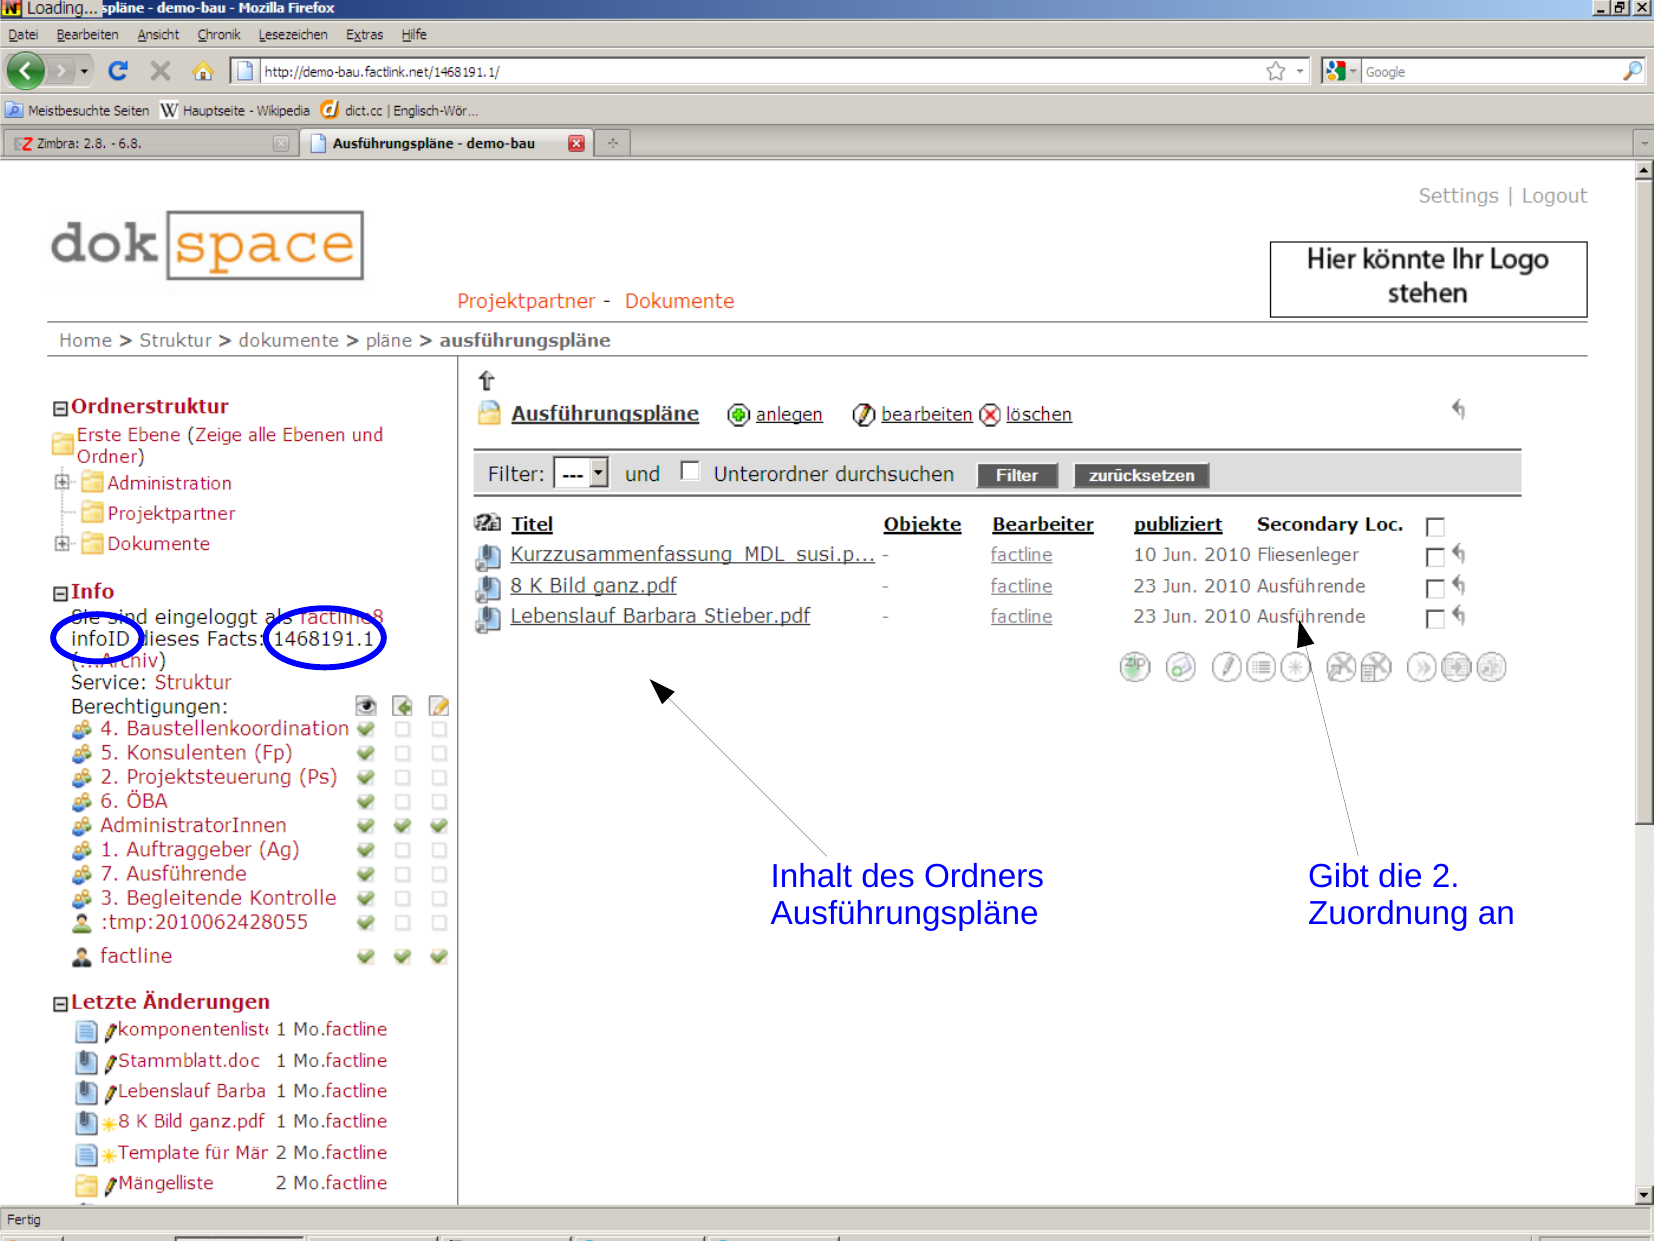

Inhalt des Ordners Ausführungspläne
Gibt die 2. Zuordnung an